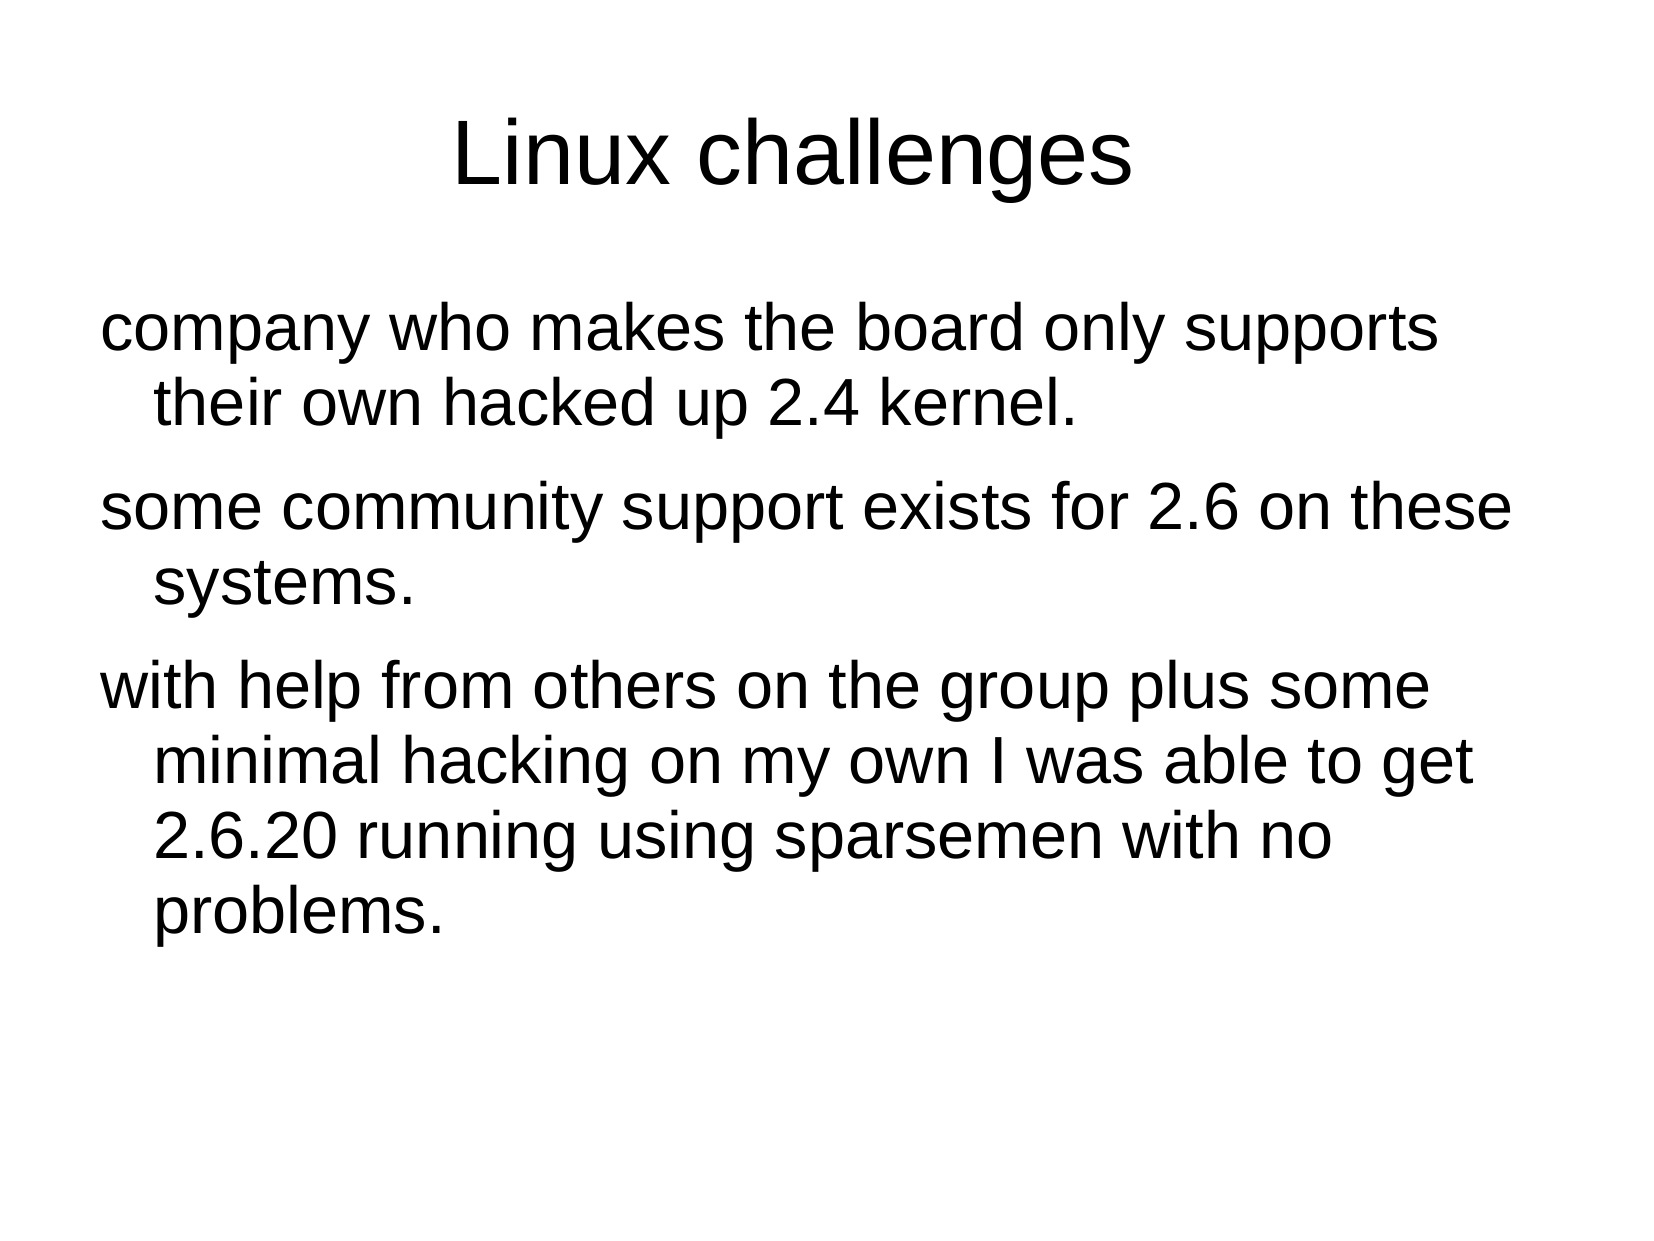

# Linux challenges
company who makes the board only supports their own hacked up 2.4 kernel.
some community support exists for 2.6 on these systems.
with help from others on the group plus some minimal hacking on my own I was able to get 2.6.20 running using sparsemen with no problems.